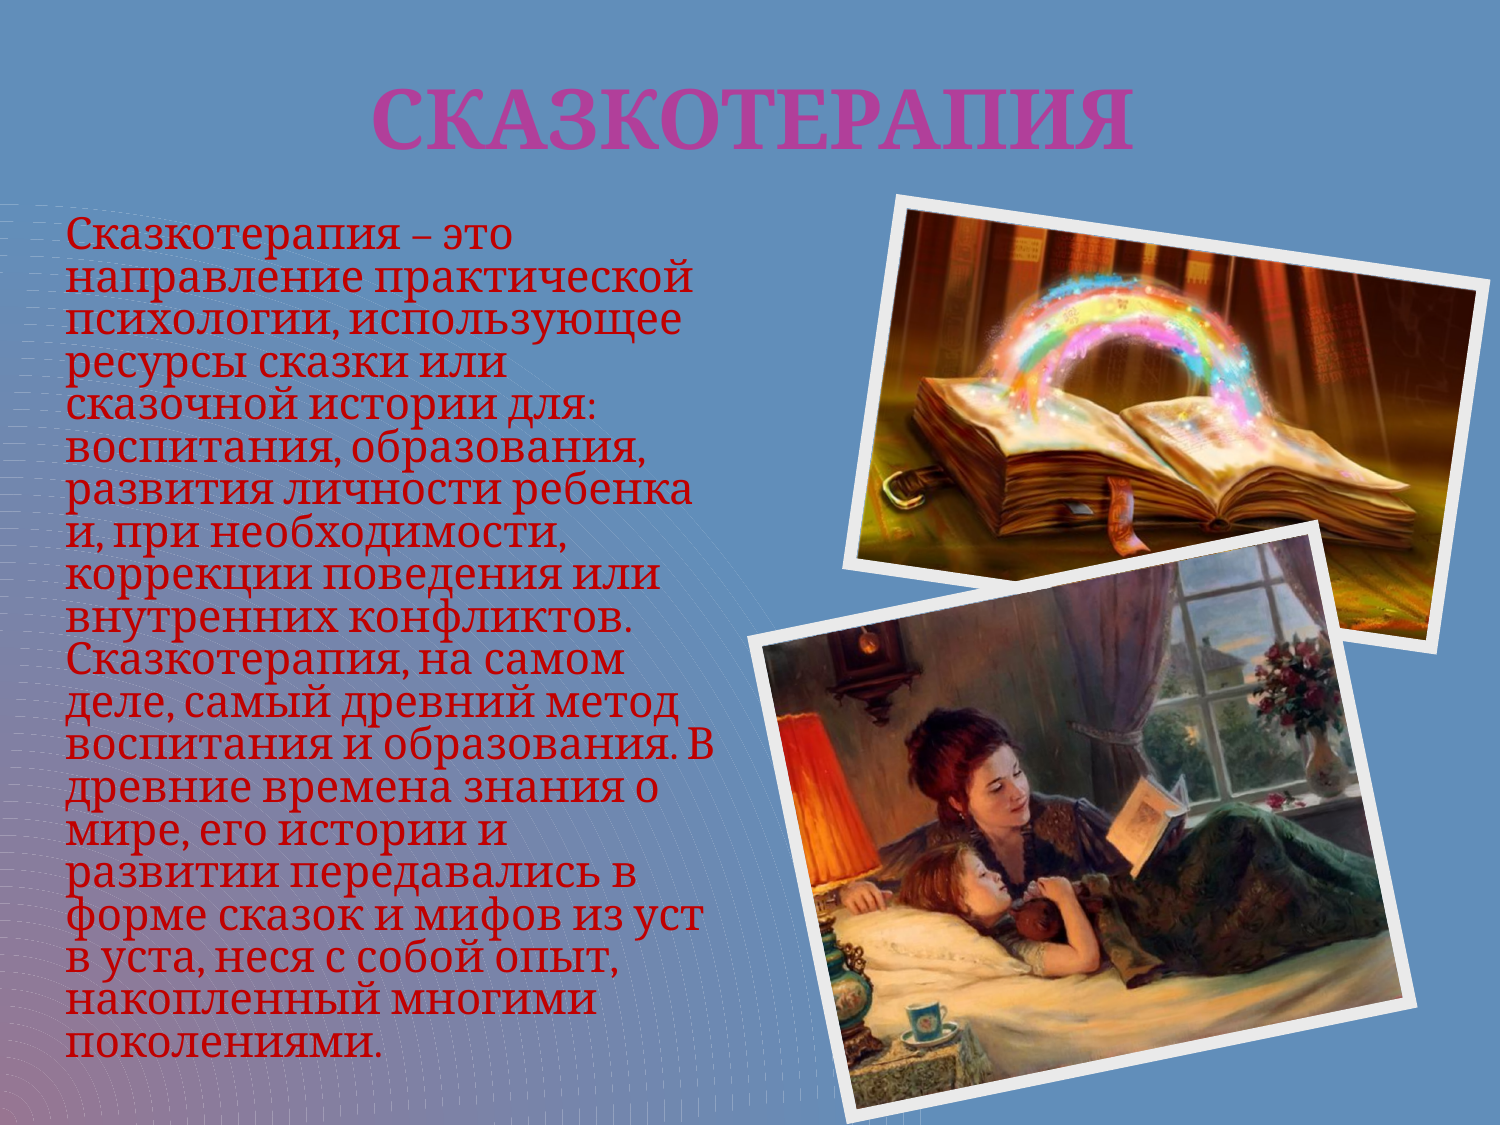

# Сказкотерапия
Сказкотерапия – это направление практической психологии, использующее ресурсы сказки или сказочной истории для: воспитания, образования, развития личности ребенка и, при необходимости, коррекции поведения или внутренних конфликтов.
Сказкотерапия, на самом деле, самый древний метод воспитания и образования. В древние времена знания о мире, его истории и развитии передавались в форме сказок и мифов из уст в уста, неся с собой опыт, накопленный многими поколениями.